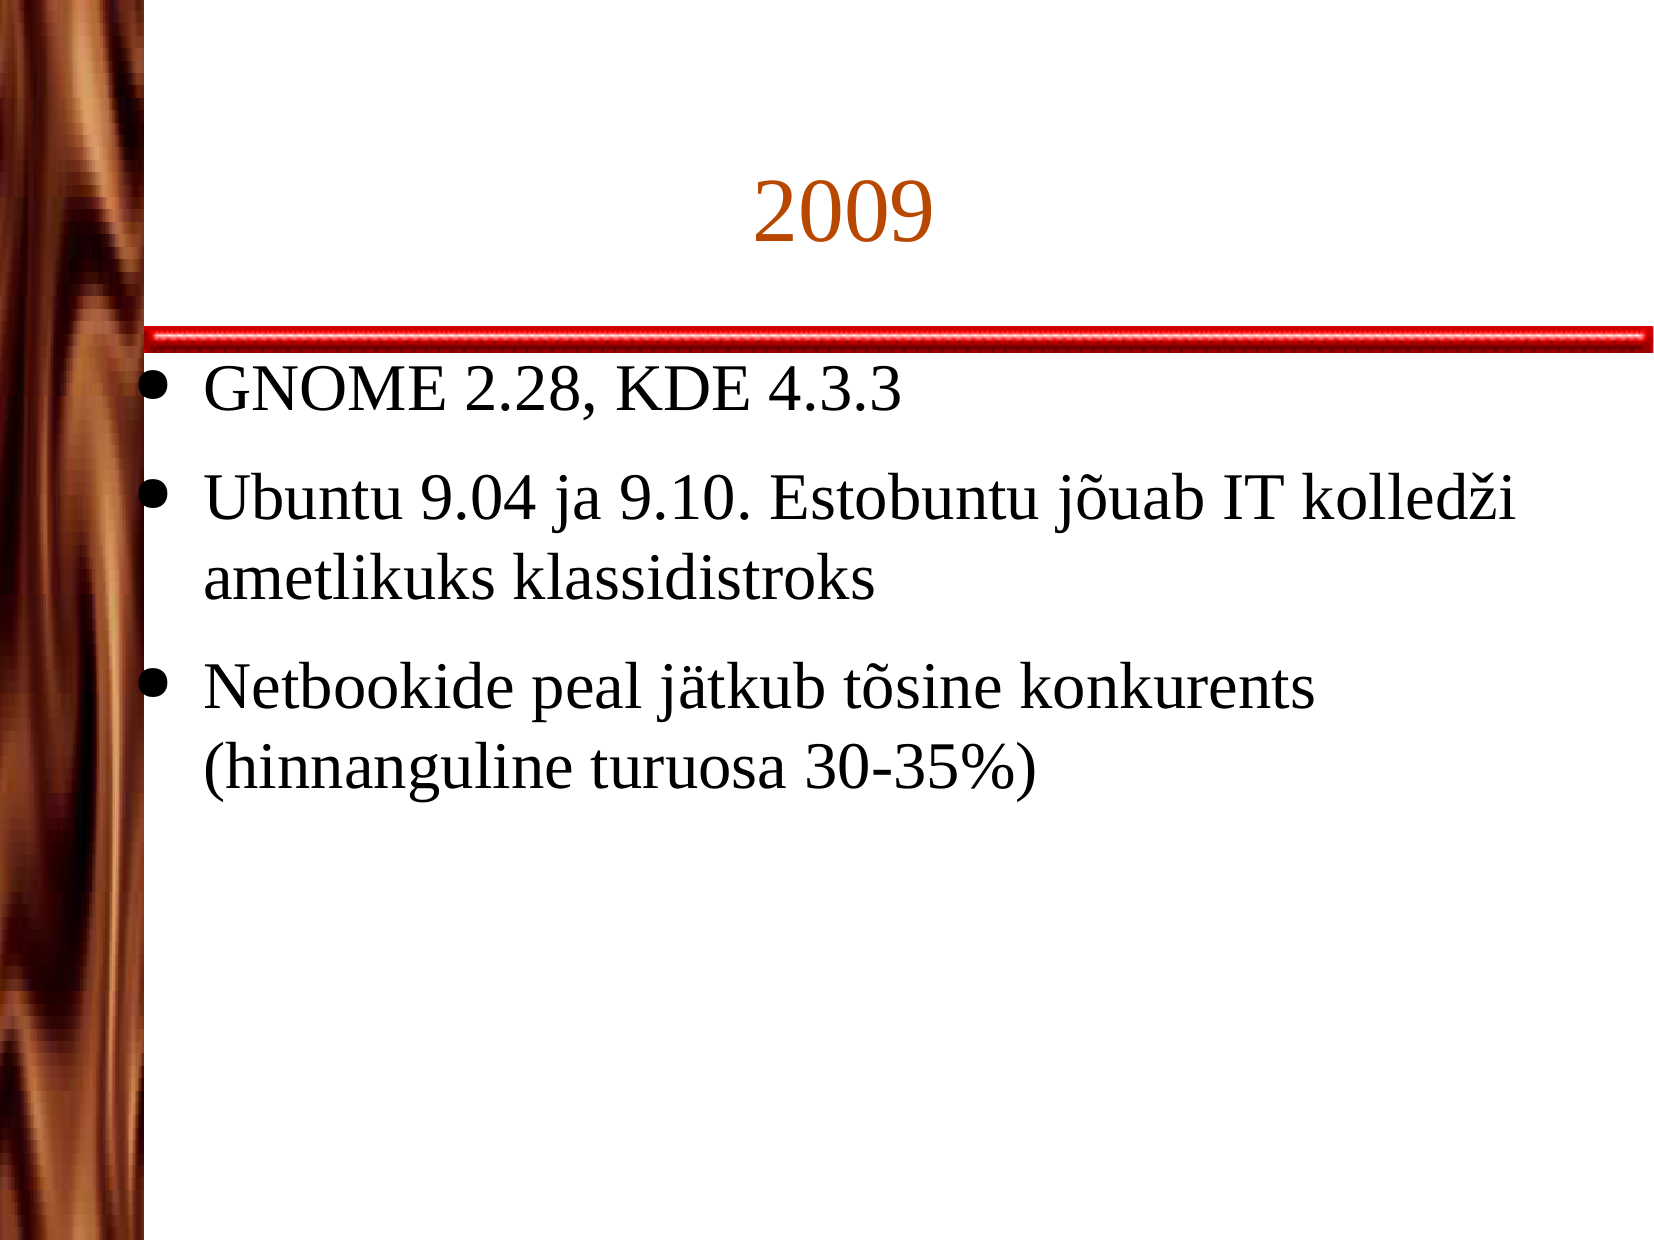

# 2009
GNOME 2.28, KDE 4.3.3
Ubuntu 9.04 ja 9.10. Estobuntu jõuab IT kolledži ametlikuks klassidistroks
Netbookide peal jätkub tõsine konkurents (hinnanguline turuosa 30-35%)